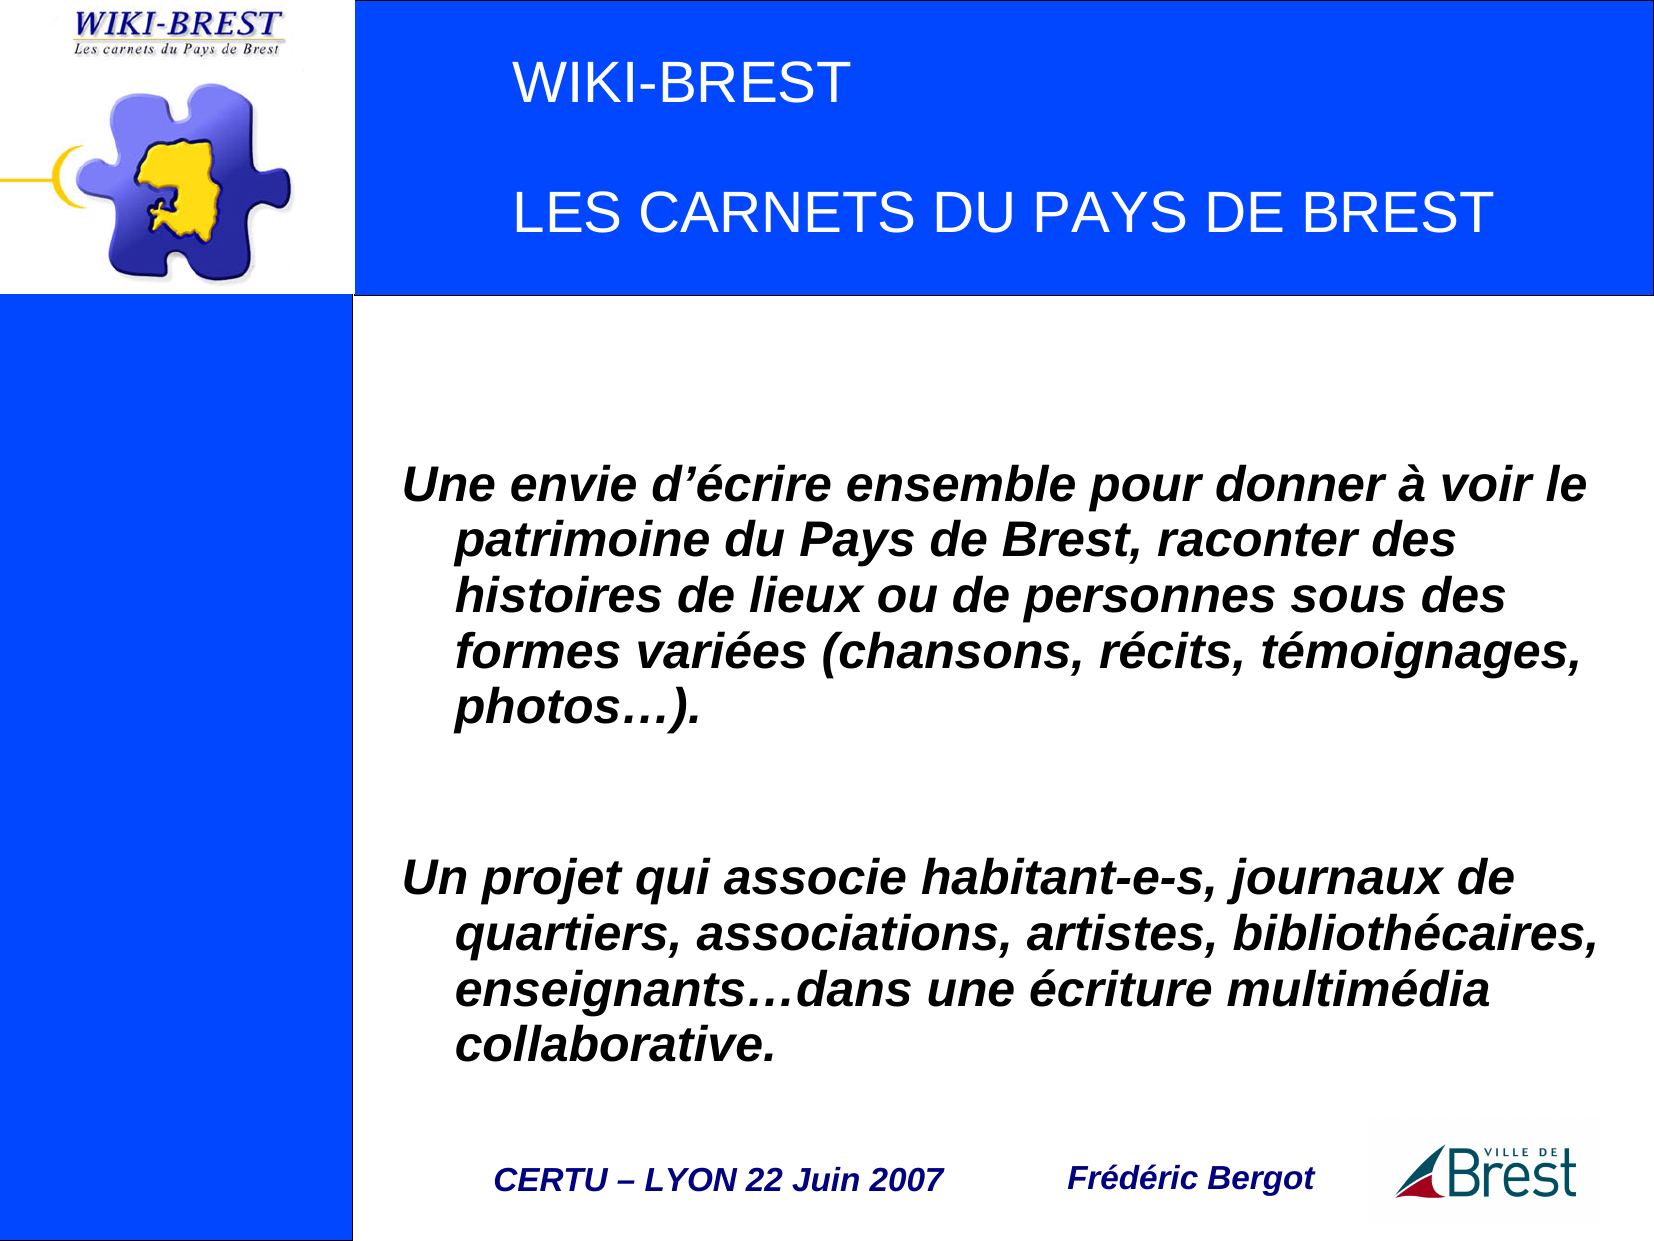

WIKI-BREST
LES CARNETS DU PAYS DE BREST
Une envie d’écrire ensemble pour donner à voir le patrimoine du Pays de Brest, raconter des histoires de lieux ou de personnes sous des formes variées (chansons, récits, témoignages, photos…).
Un projet qui associe habitant-e-s, journaux de quartiers, associations, artistes, bibliothécaires, enseignants…dans une écriture multimédia collaborative.